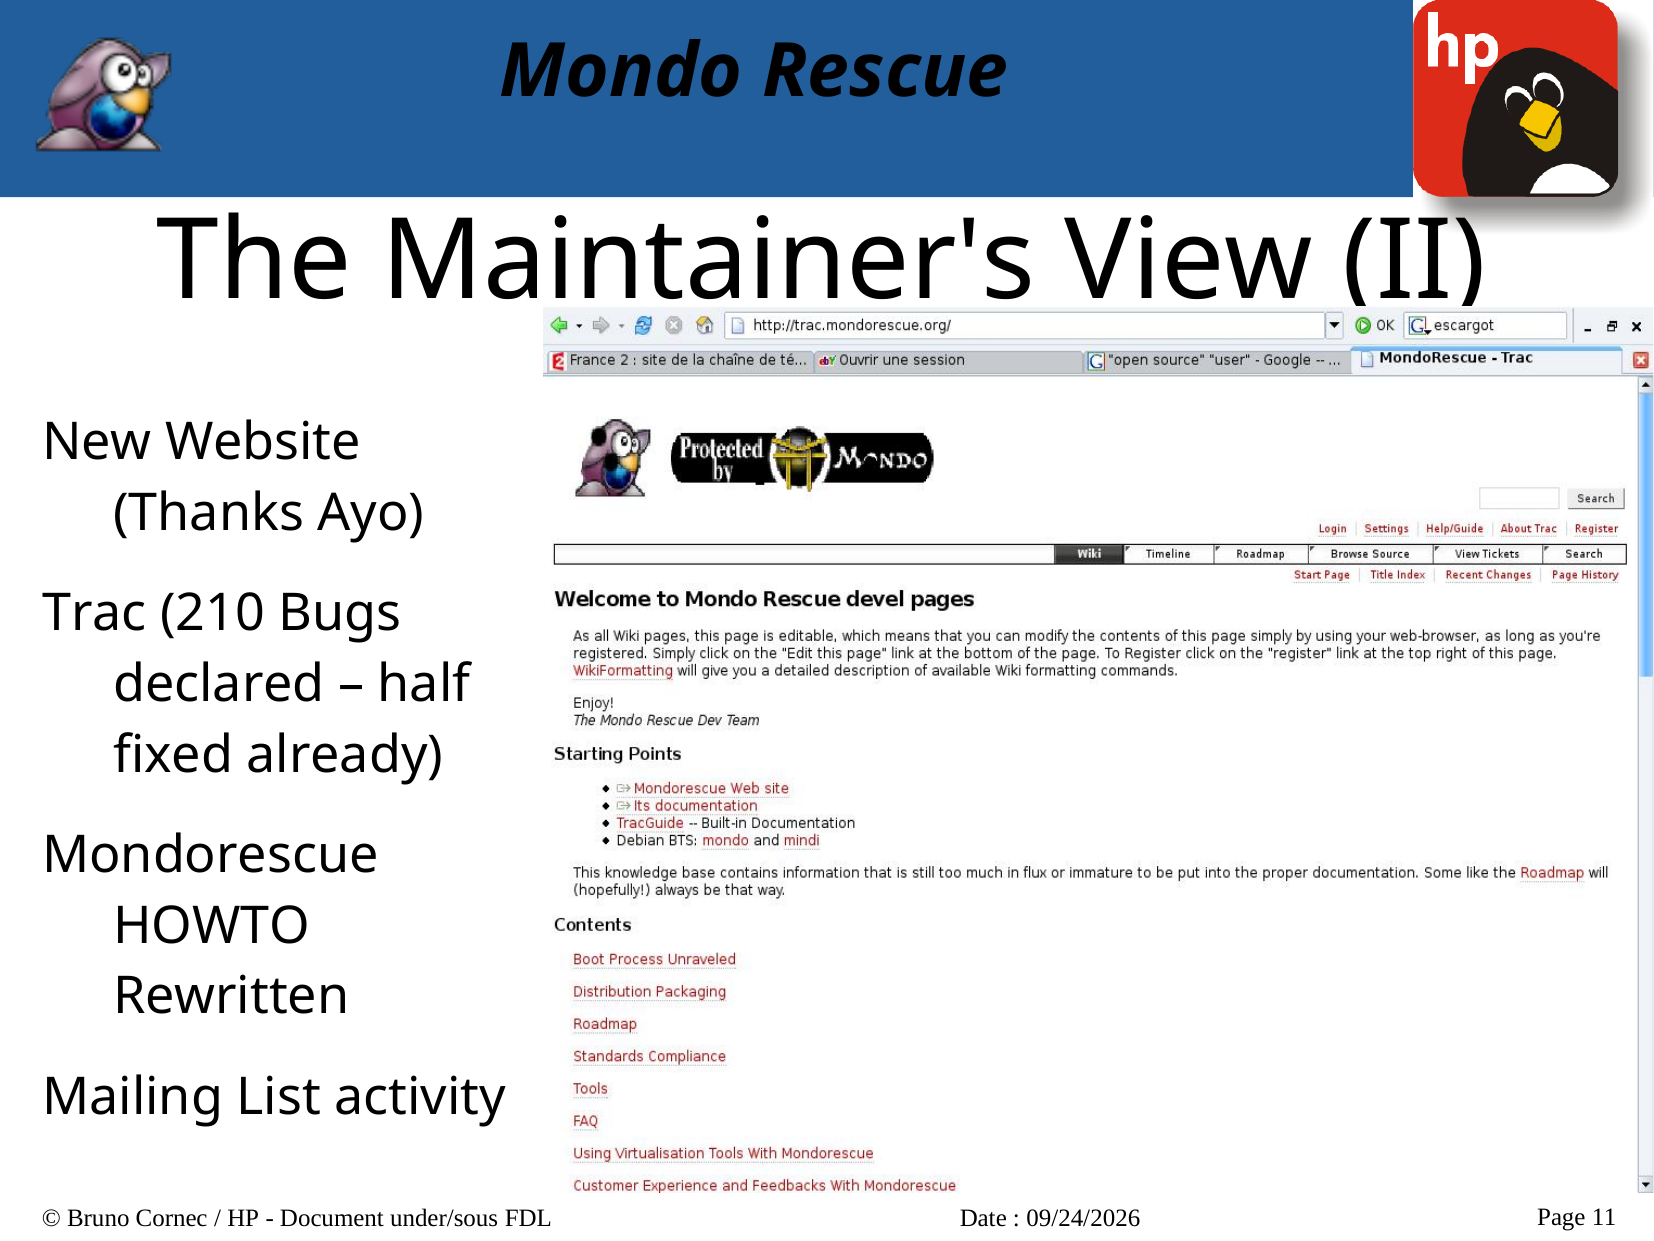

The Maintainer's View (II)
# New Website (Thanks Ayo)
Trac (210 Bugs declared – half fixed already)
Mondorescue HOWTO Rewritten
Mailing List activity